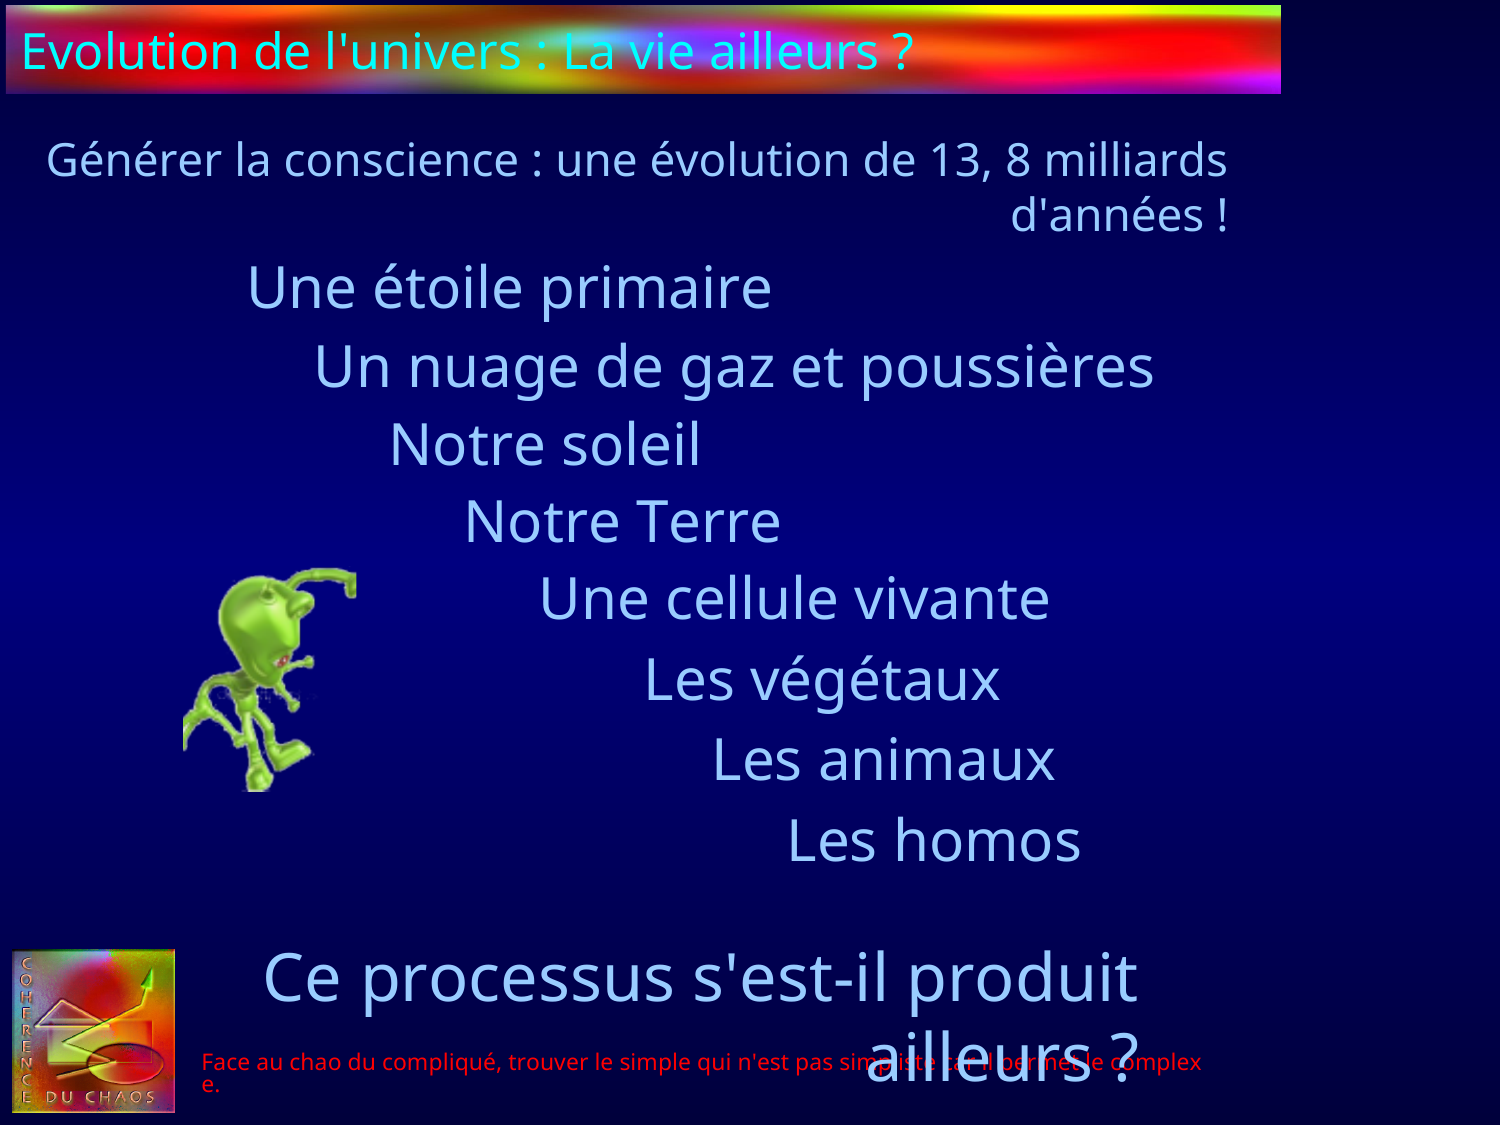

#
Evolution de l'univers : La vie ailleurs ?
Générer la conscience : une évolution de 13, 8 milliards d'années !
Une étoile primaire
Un nuage de gaz et poussières
Notre soleil
Notre Terre
Une cellule vivante
Les végétaux
Les animaux
Les homos
Ce processus s'est-il produit ailleurs ?
Face au chao du compliqué, trouver le simple qui n'est pas simpliste car il permet le complexe.